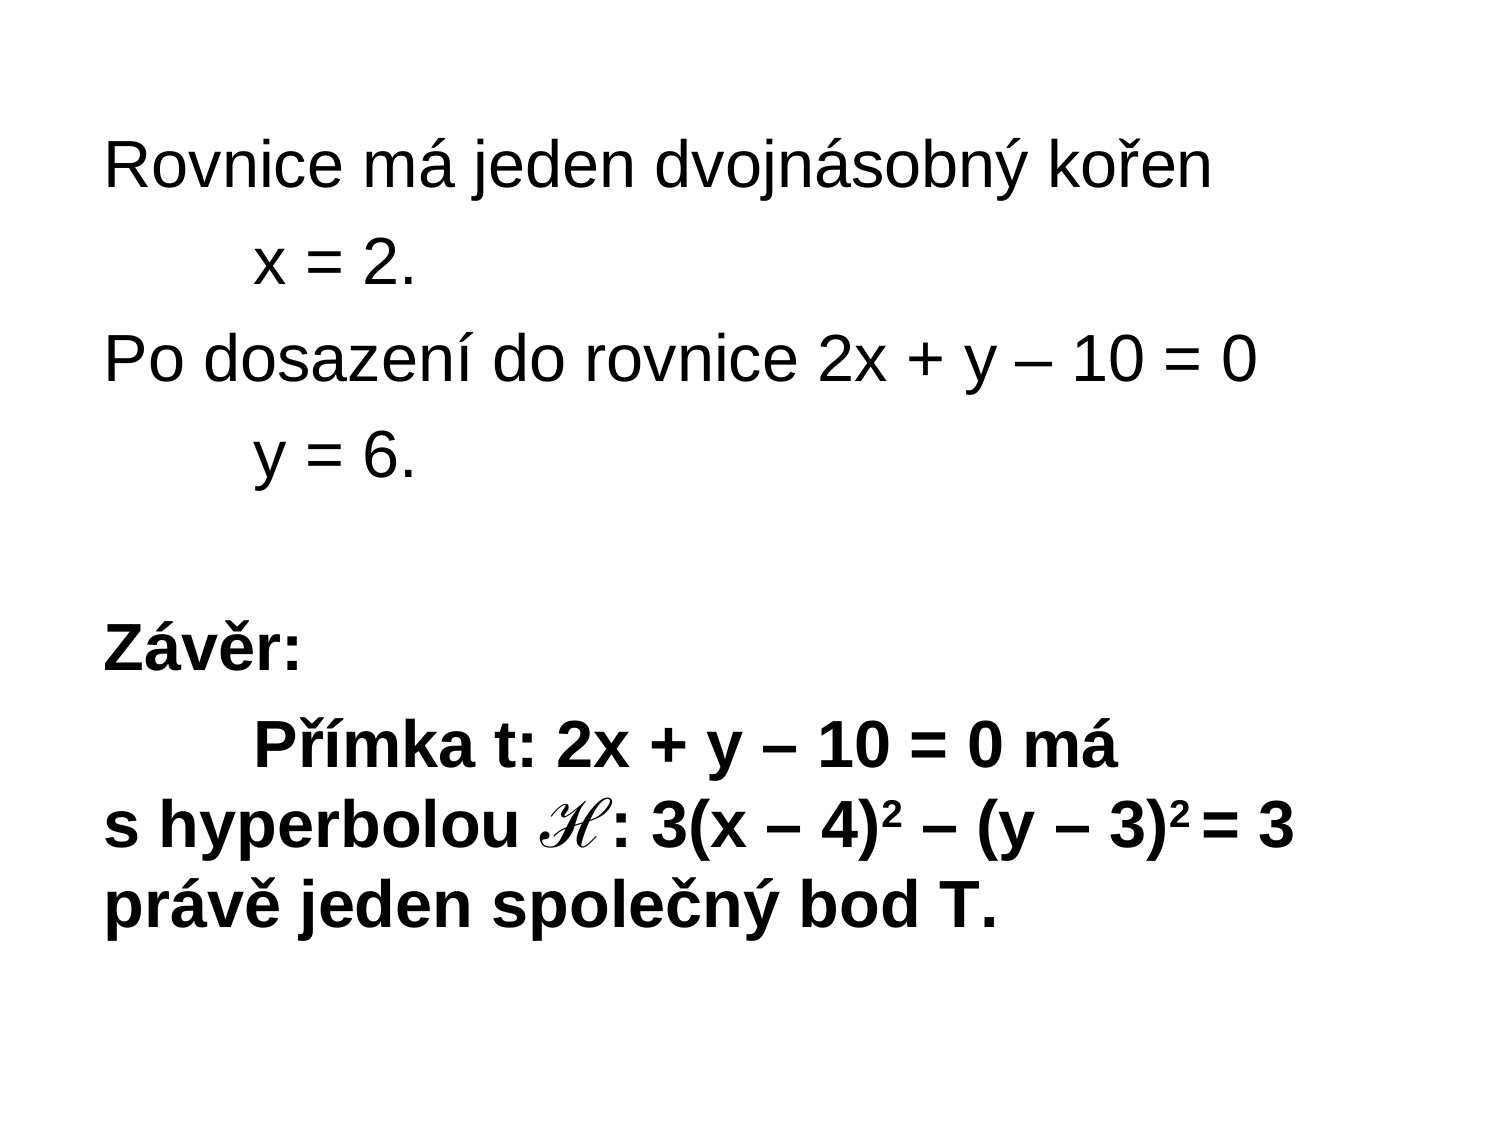

# Rovnice má jeden dvojnásobný kořen
	x = 2.
Po dosazení do rovnice 2x + y – 10 = 0
	y = 6.
Závěr:
	Přímka t: 2x + y – 10 = 0 má
s hyperbolou ℋ: 3(x – 4)2 – (y – 3)2 = 3 právě jeden společný bod T.